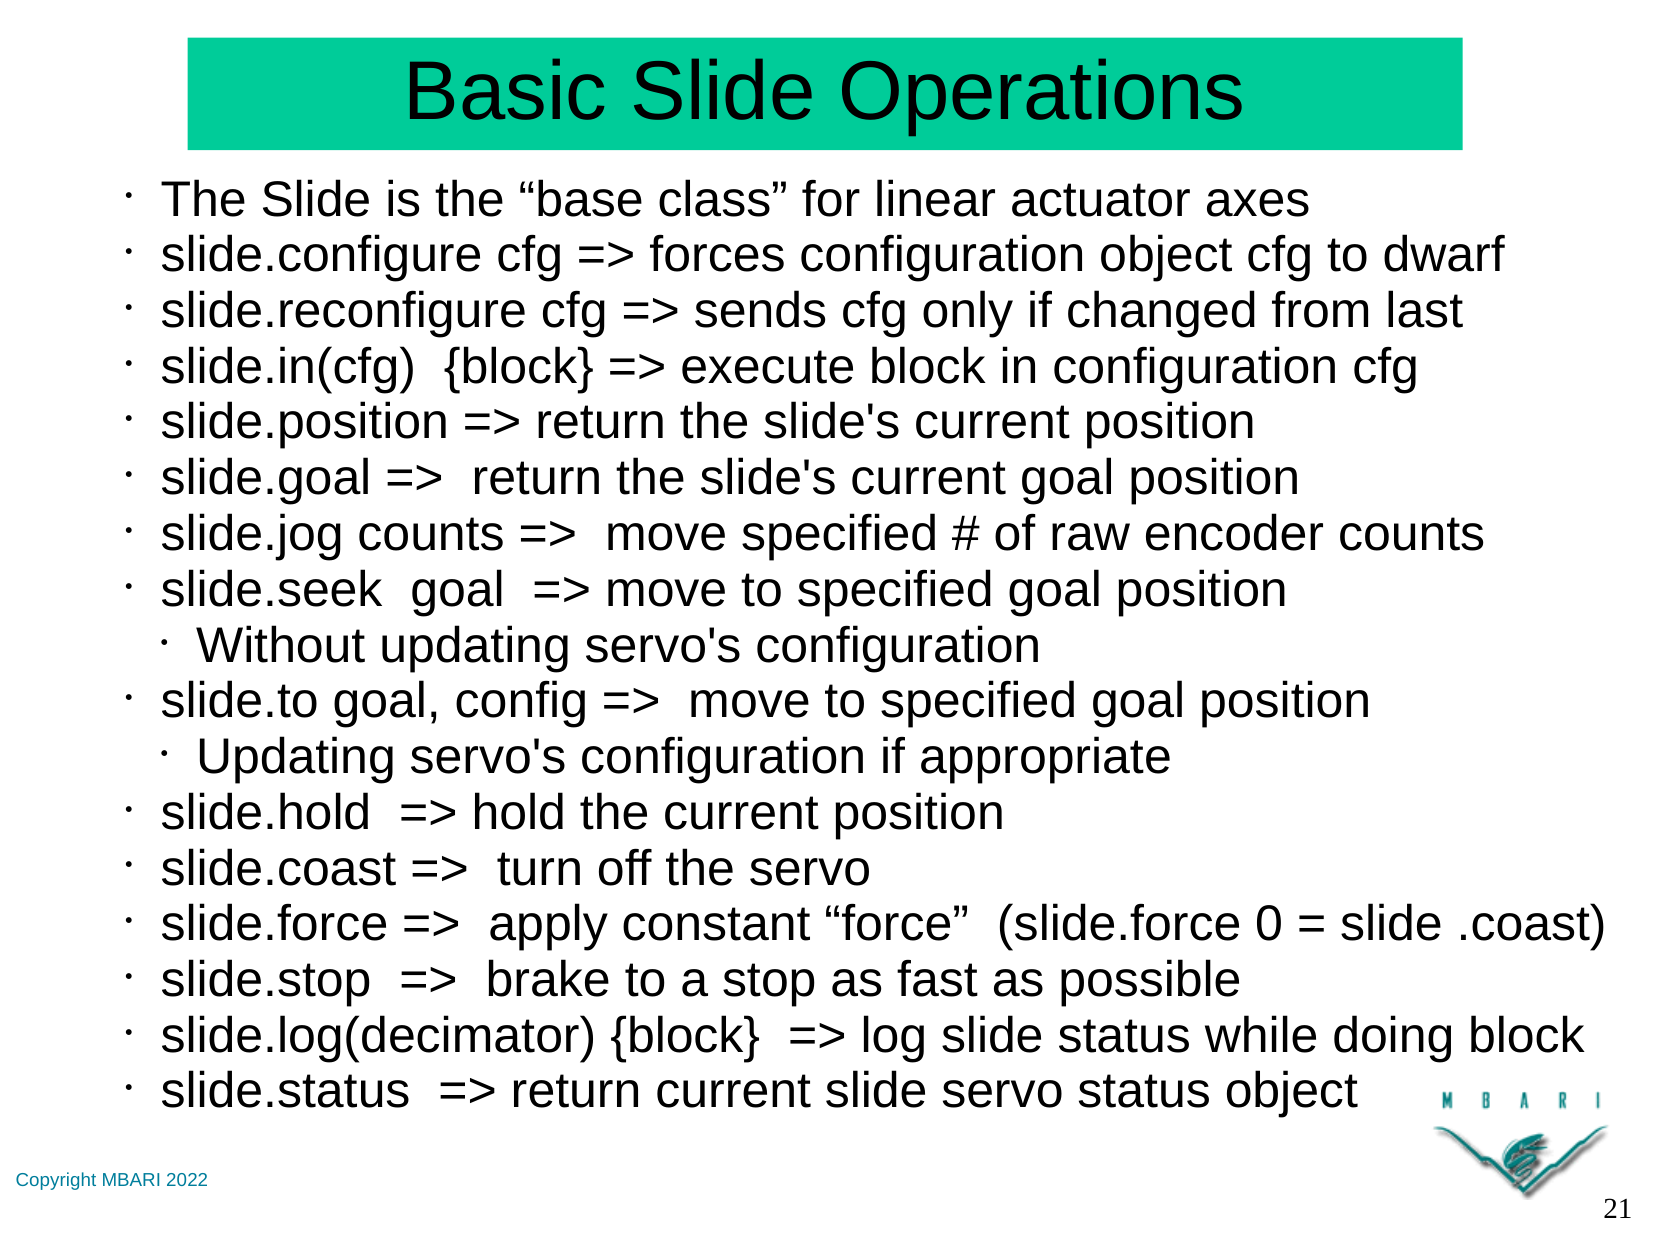

Basic Slide Operations
The Slide is the “base class” for linear actuator axes
slide.configure cfg => forces configuration object cfg to dwarf
slide.reconfigure cfg => sends cfg only if changed from last
slide.in(cfg) {block} => execute block in configuration cfg
slide.position => return the slide's current position
slide.goal => return the slide's current goal position
slide.jog counts => move specified # of raw encoder counts
slide.seek goal => move to specified goal position
Without updating servo's configuration
slide.to goal, config => move to specified goal position
Updating servo's configuration if appropriate
slide.hold => hold the current position
slide.coast => turn off the servo
slide.force => apply constant “force” (slide.force 0 = slide .coast)
slide.stop => brake to a stop as fast as possible
slide.log(decimator) {block} => log slide status while doing block
slide.status => return current slide servo status object